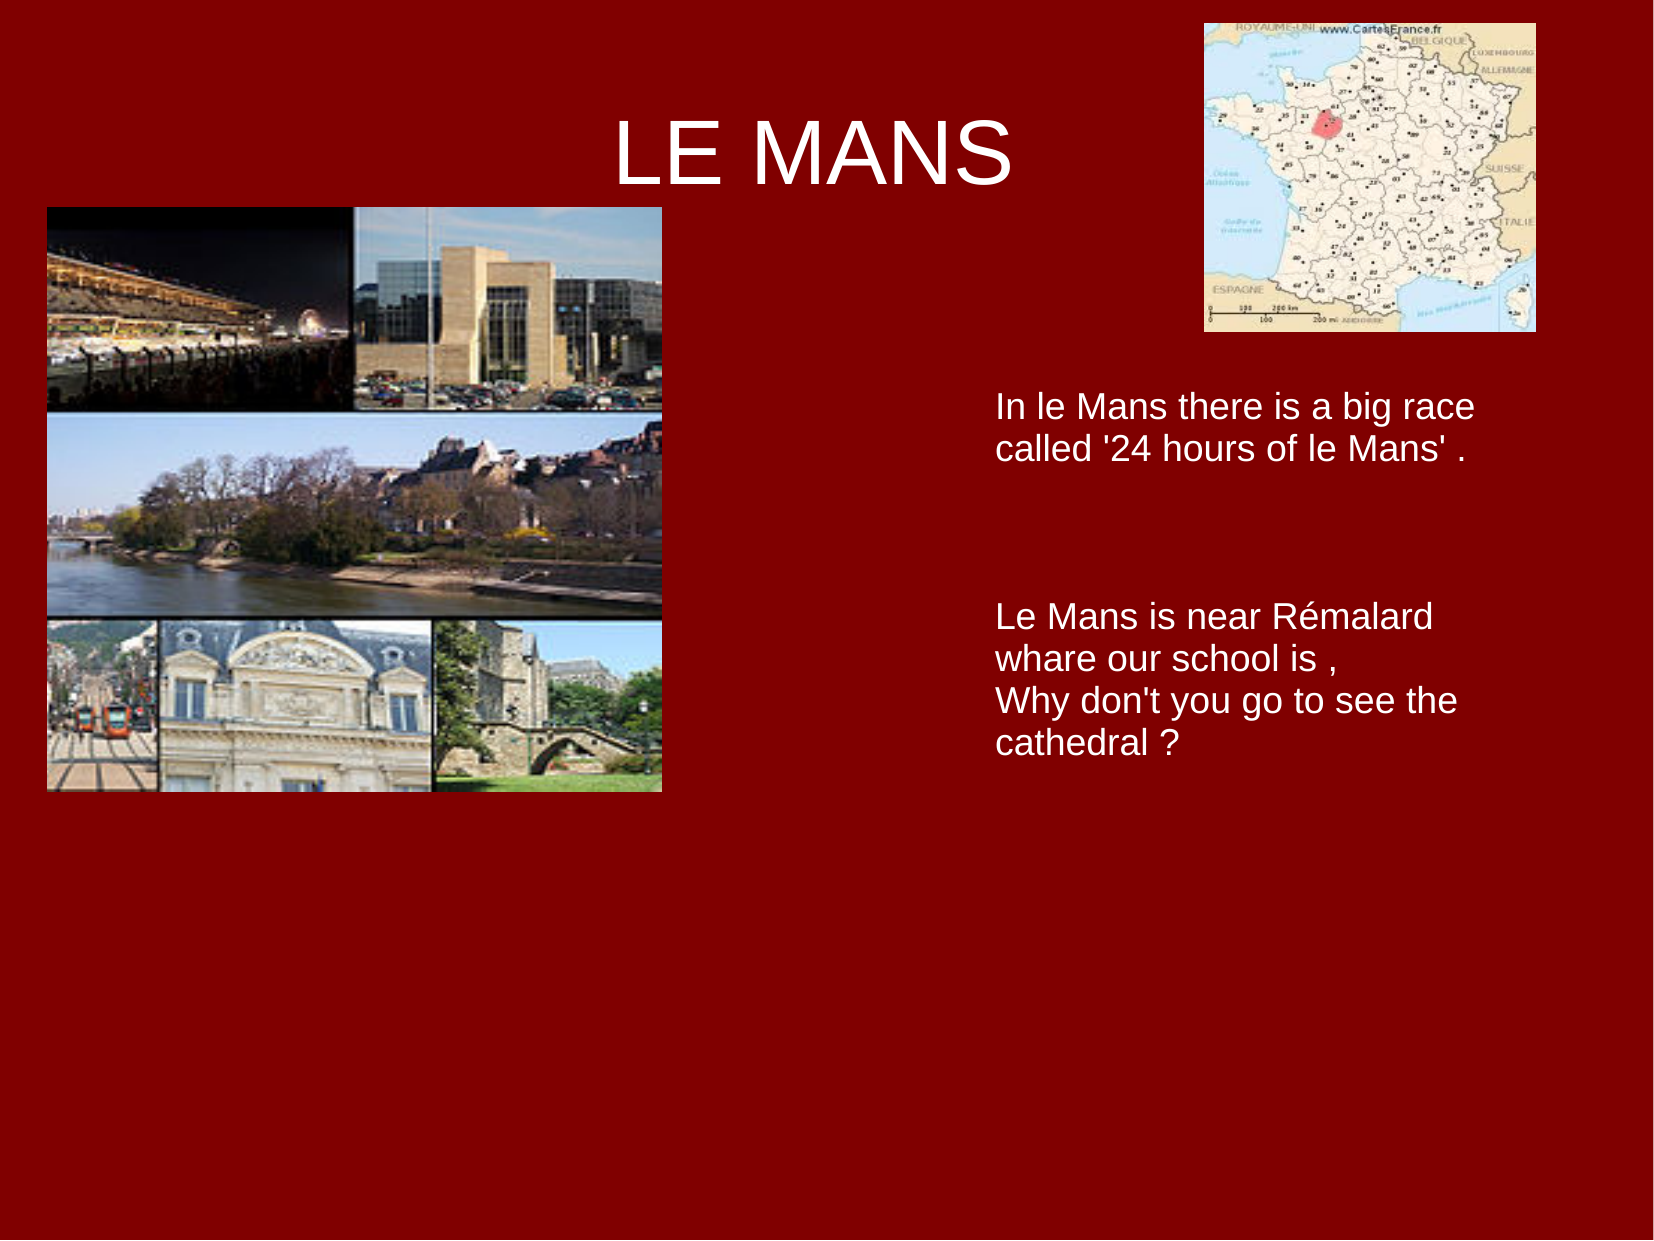

# LE MANS
In le Mans there is a big race called '24 hours of le Mans' .
Le Mans is near Rémalard whare our school is ,
Why don't you go to see the cathedral ?